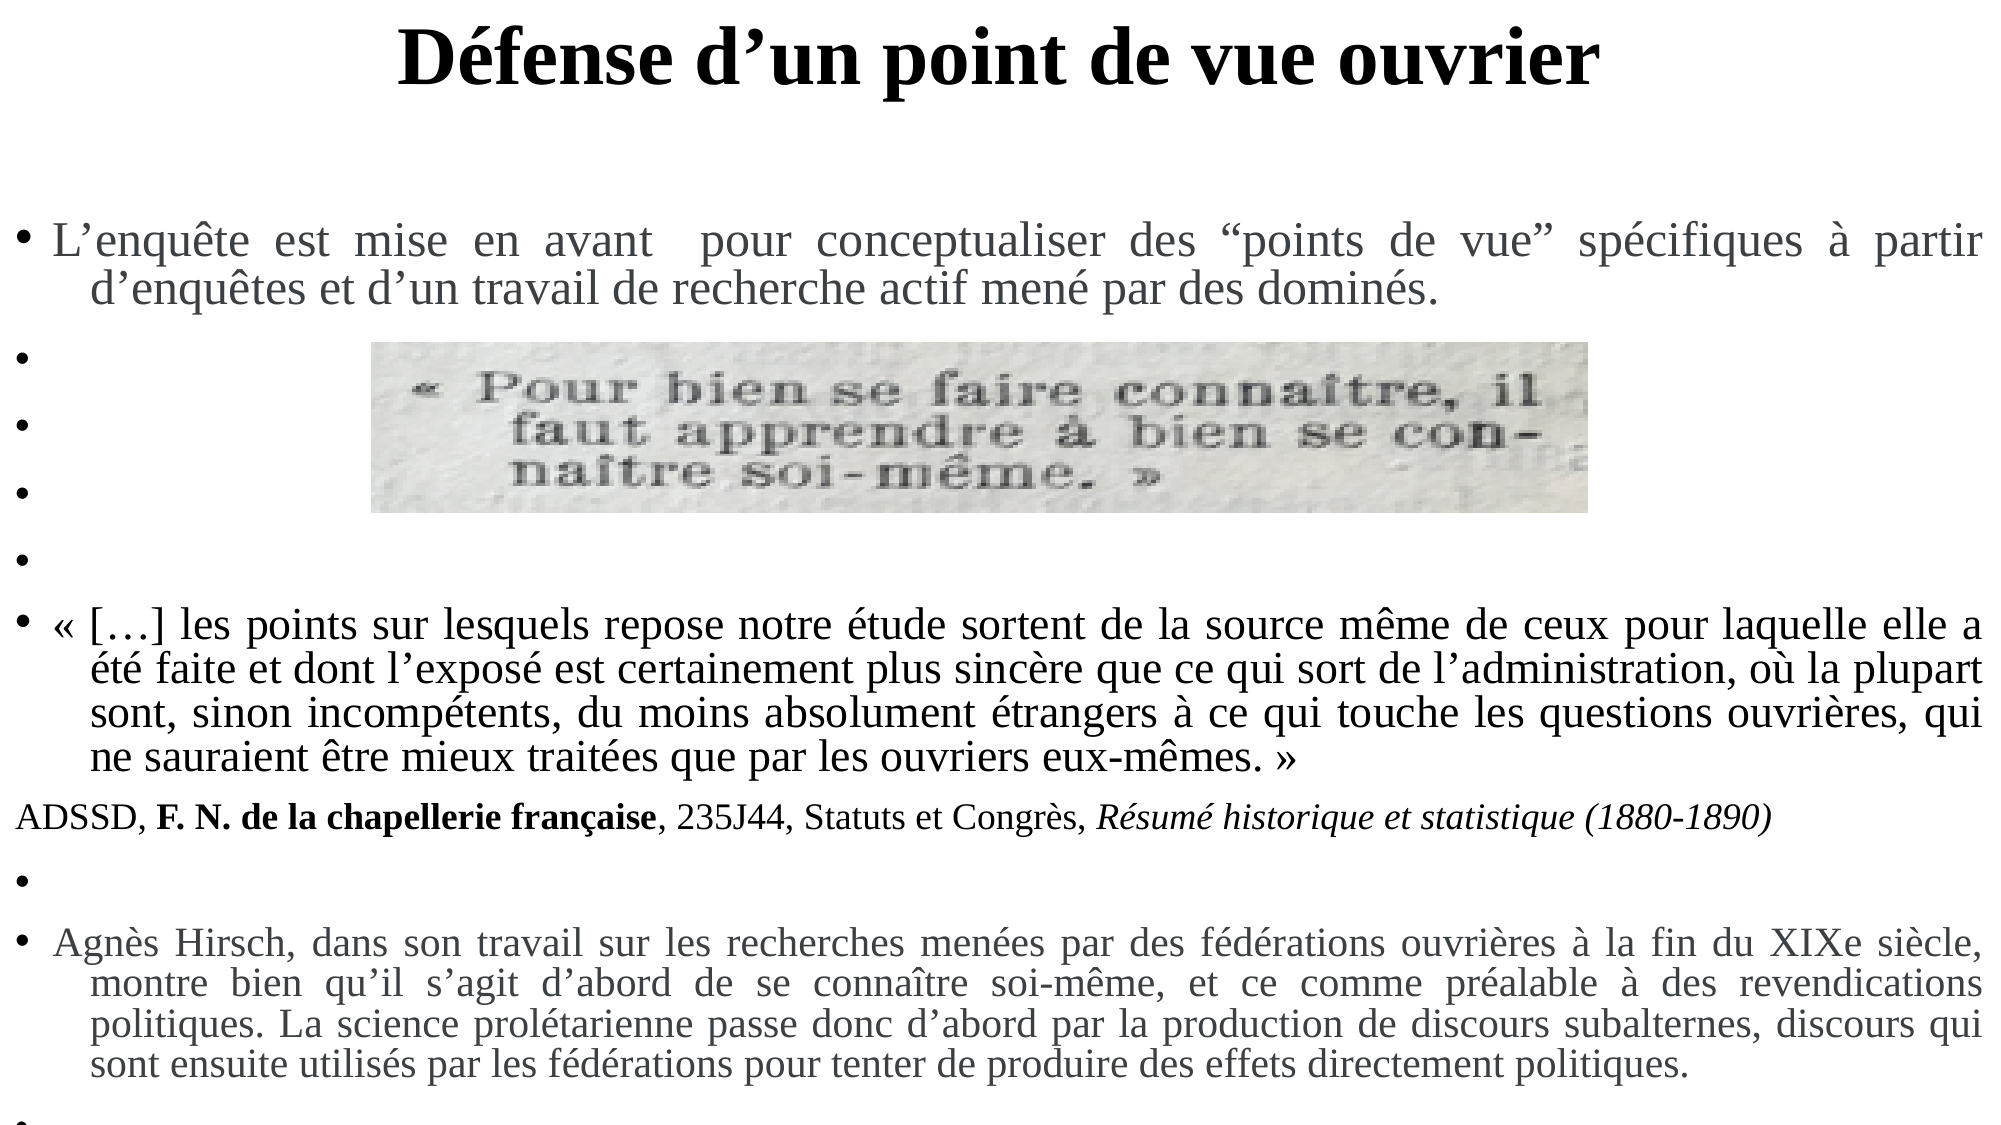

# Défense d’un point de vue ouvrier
L’enquête est mise en avant pour conceptualiser des “points de vue” spécifiques à partir d’enquêtes et d’un travail de recherche actif mené par des dominés.
« […] les points sur lesquels repose notre étude sortent de la source même de ceux pour laquelle elle a été faite et dont l’exposé est certainement plus sincère que ce qui sort de l’administration, où la plupart sont, sinon incompétents, du moins absolument étrangers à ce qui touche les questions ouvrières, qui ne sauraient être mieux traitées que par les ouvriers eux-mêmes. »
ADSSD, F. N. de la chapellerie française, 235J44, Statuts et Congrès, Résumé historique et statistique (1880-1890)
Agnès Hirsch, dans son travail sur les recherches menées par des fédérations ouvrières à la fin du XIXe siècle, montre bien qu’il s’agit d’abord de se connaître soi-même, et ce comme préalable à des revendications politiques. La science prolétarienne passe donc d’abord par la production de discours subalternes, discours qui sont ensuite utilisés par les fédérations pour tenter de produire des effets directement politiques.